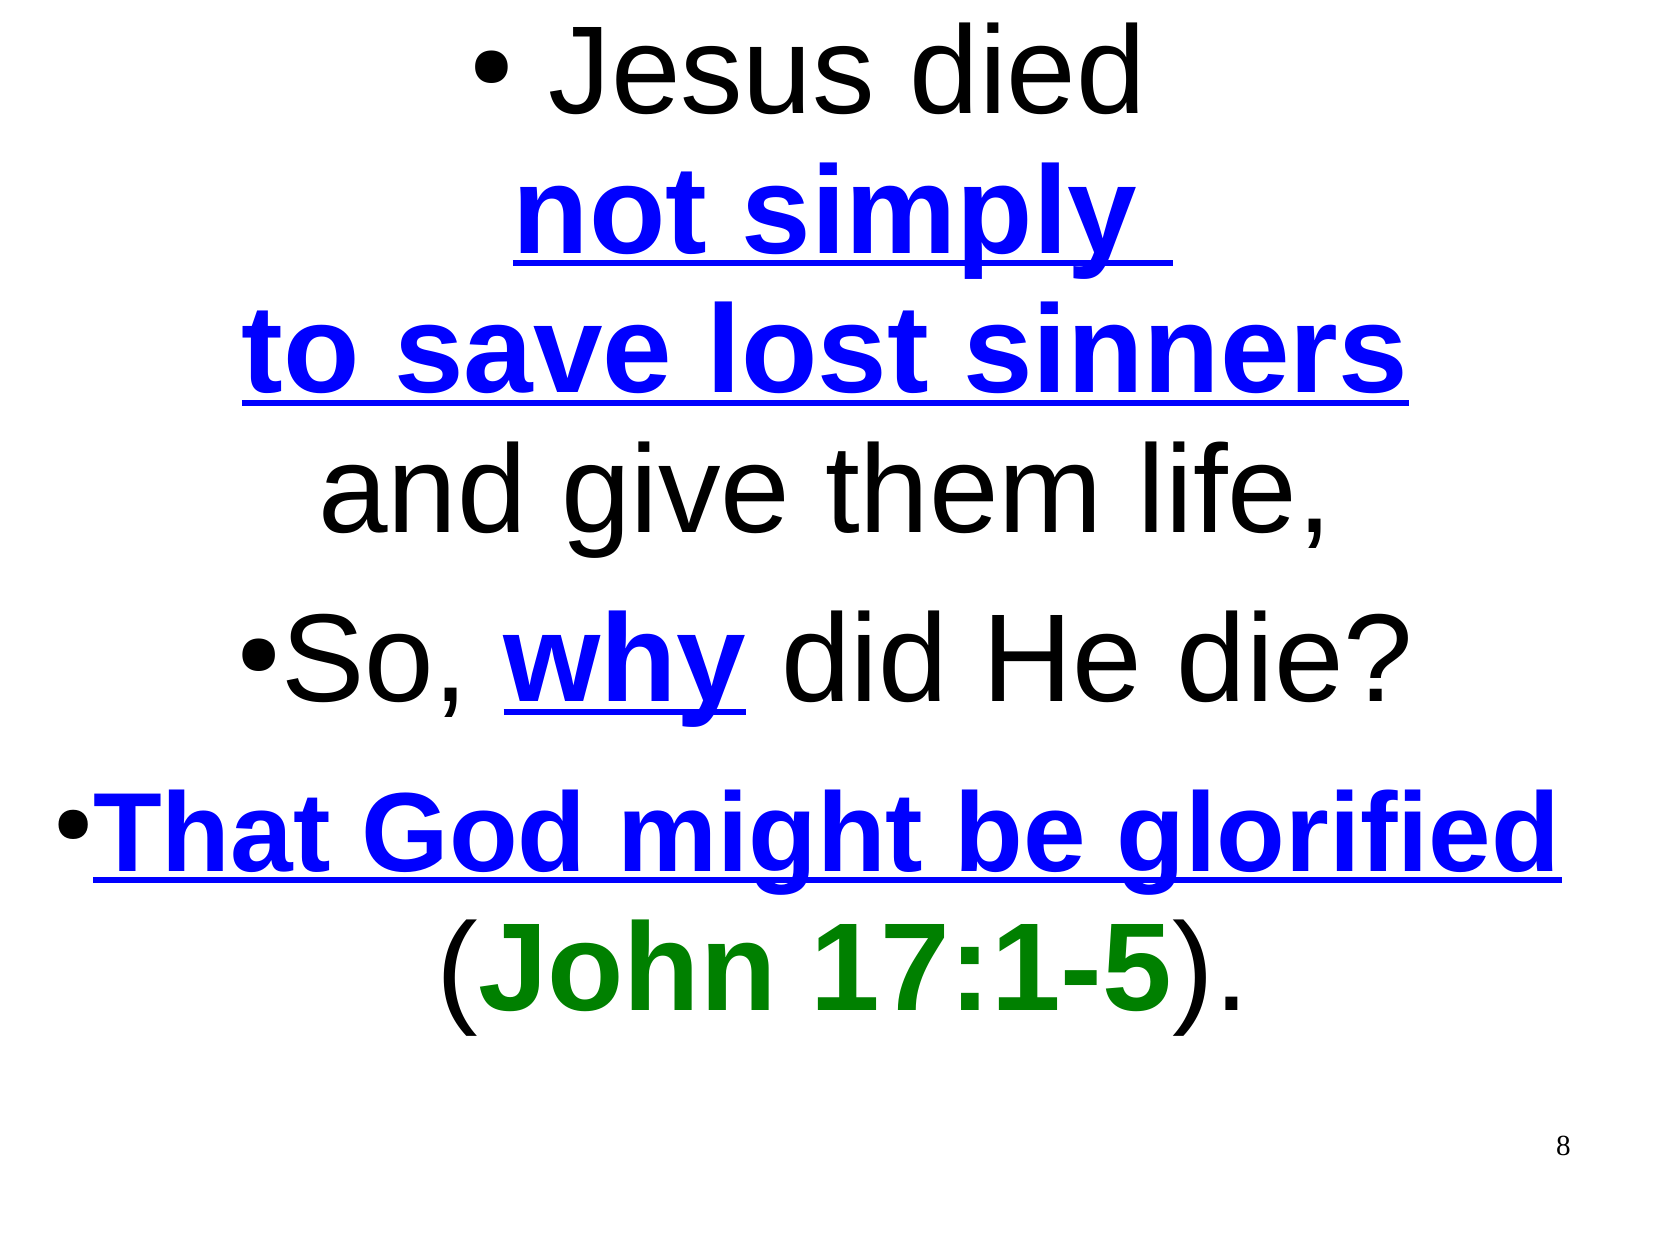

# Jesus died not simply to save lost sinners and give them life,
So, why did He die?
That God might be glorified
(John 17:1-5).
8